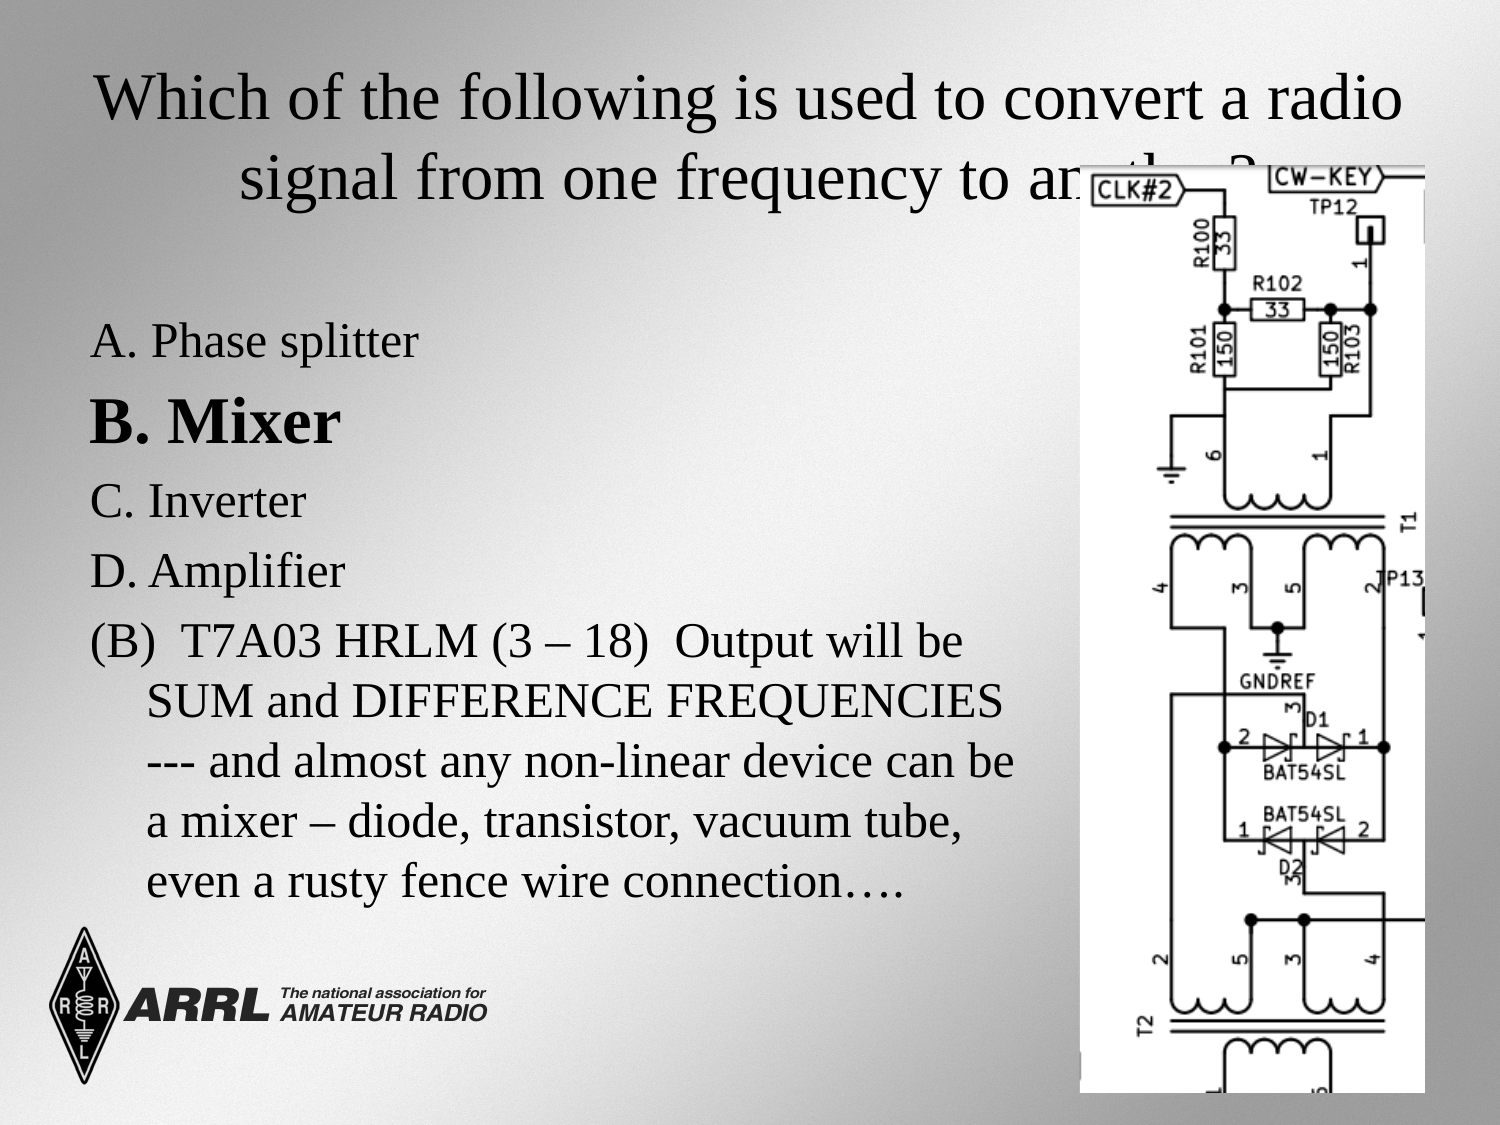

# Which of the following is used to convert a radio signal from one frequency to another?
A. Phase splitter
B. Mixer
C. Inverter
D. Amplifier
(B) T7A03 HRLM (3 – 18) Output will be SUM and DIFFERENCE FREQUENCIES --- and almost any non-linear device can be a mixer – diode, transistor, vacuum tube, even a rusty fence wire connection….